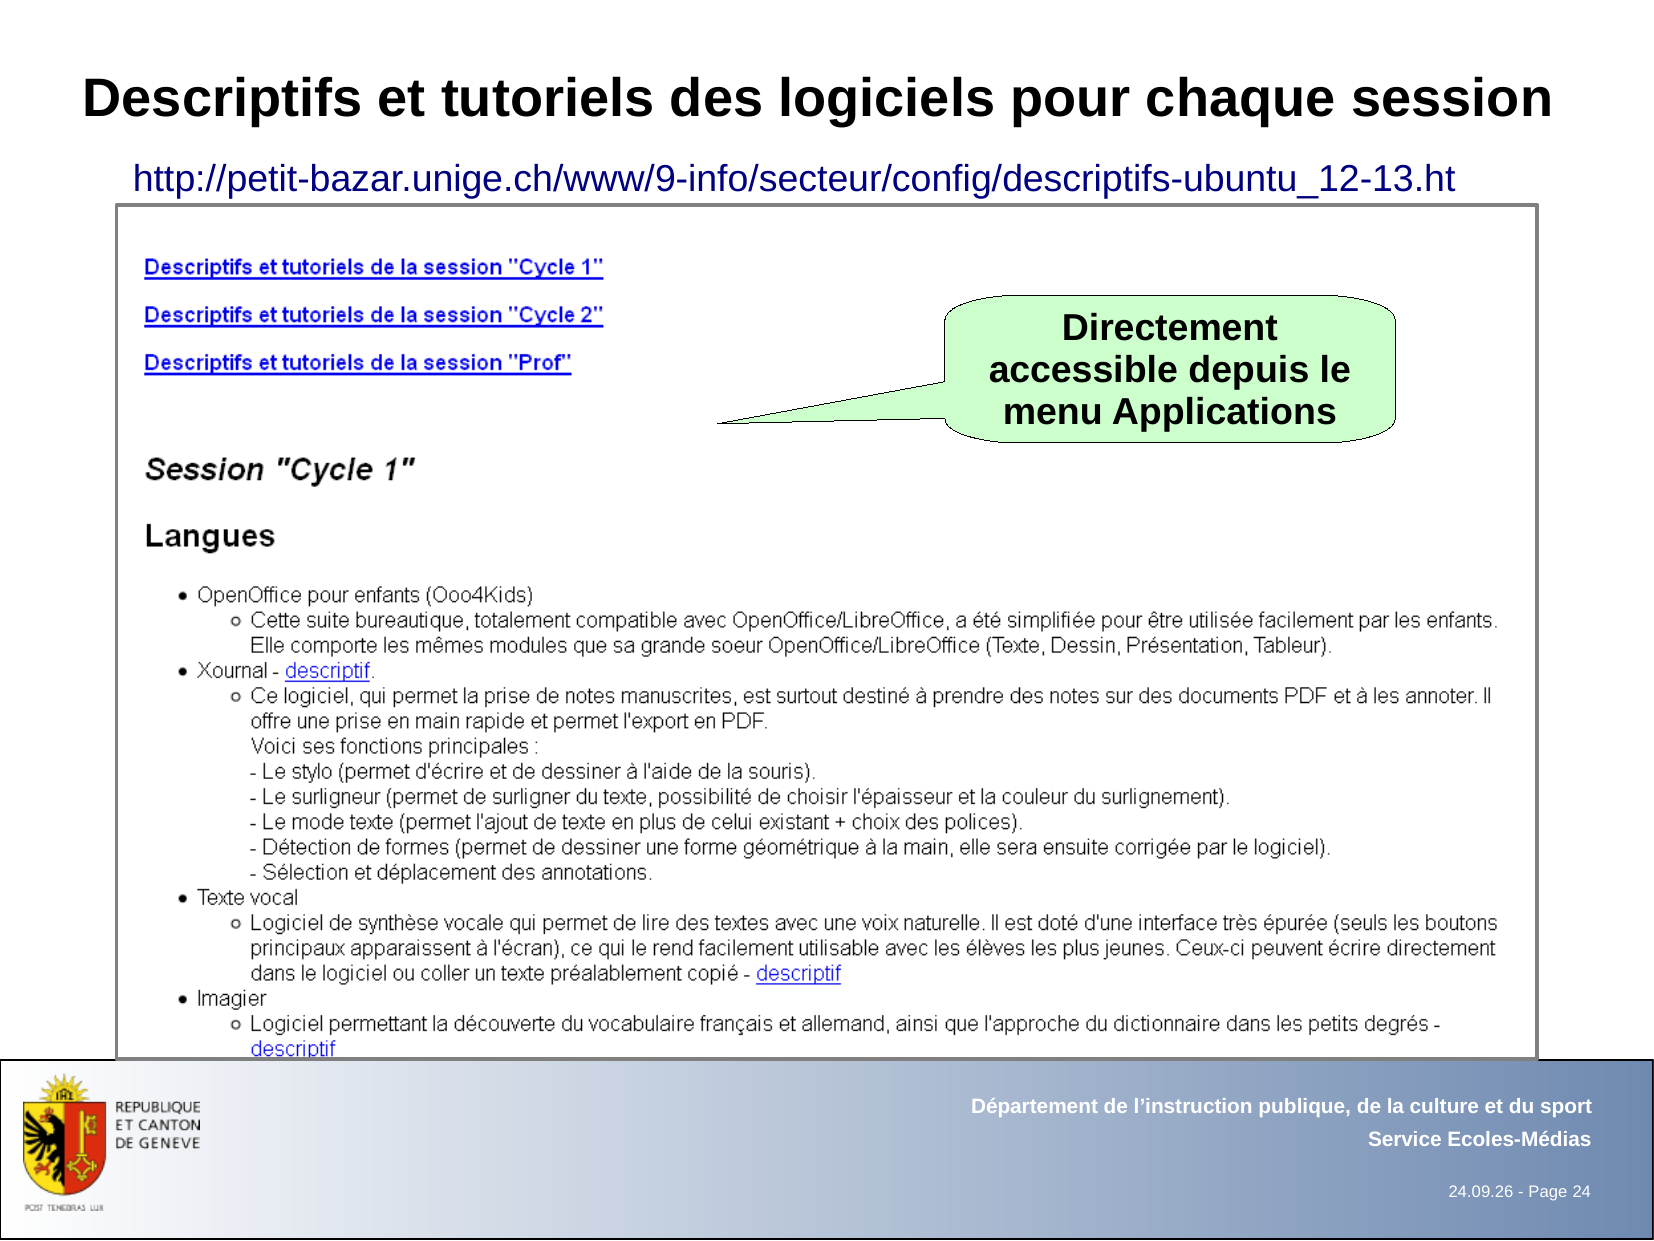

# Descriptifs et tutoriels des logiciels pour chaque session
http://petit-bazar.unige.ch/www/9-info/secteur/config/descriptifs-ubuntu_12-13.htm
Directement accessible depuis le menu Applications
Département
Nom du service ou office